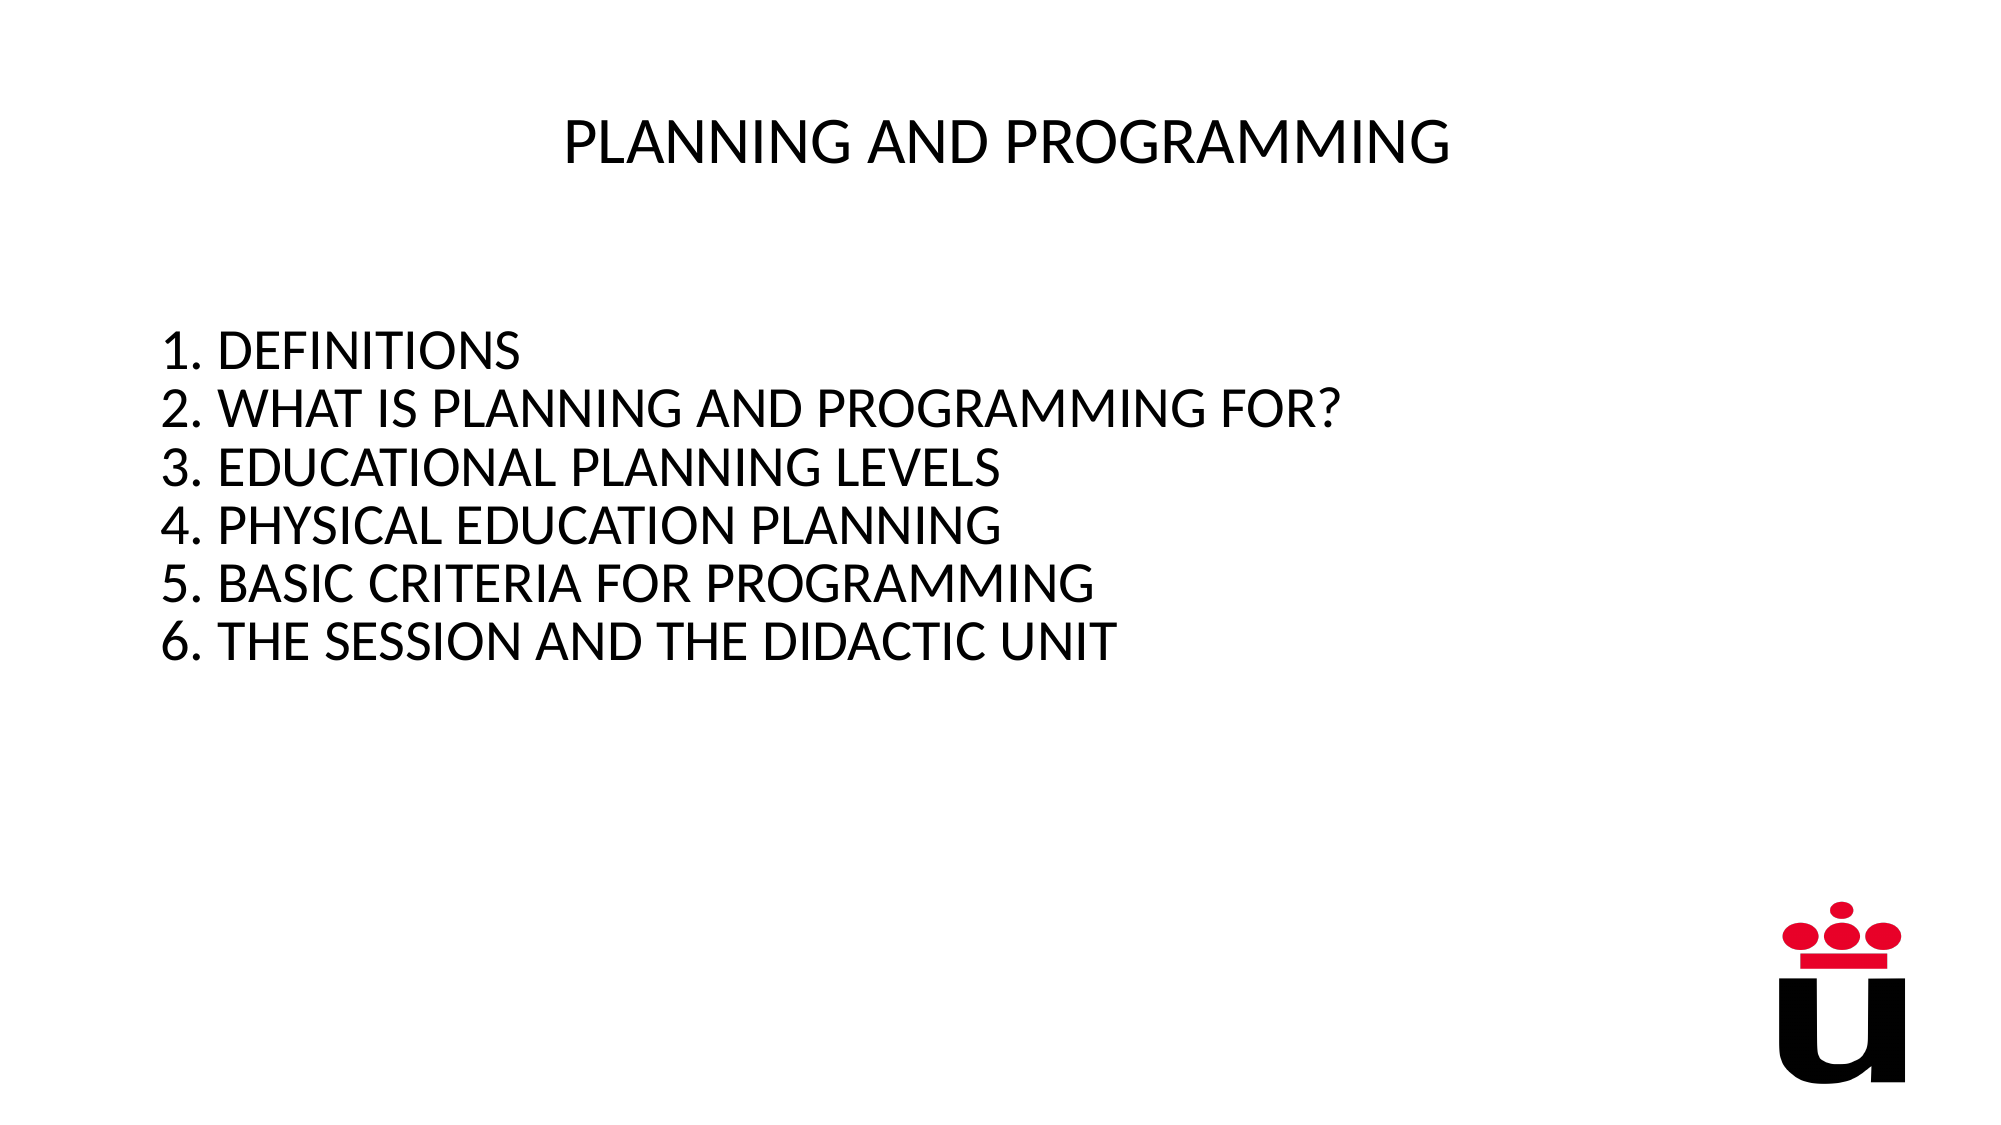

# PLANNING AND PROGRAMMING
1. DEFINITIONS
2. WHAT IS PLANNING AND PROGRAMMING FOR?
3. EDUCATIONAL PLANNING LEVELS
4. PHYSICAL EDUCATION PLANNING
5. BASIC CRITERIA FOR PROGRAMMING
6. THE SESSION AND THE DIDACTIC UNIT